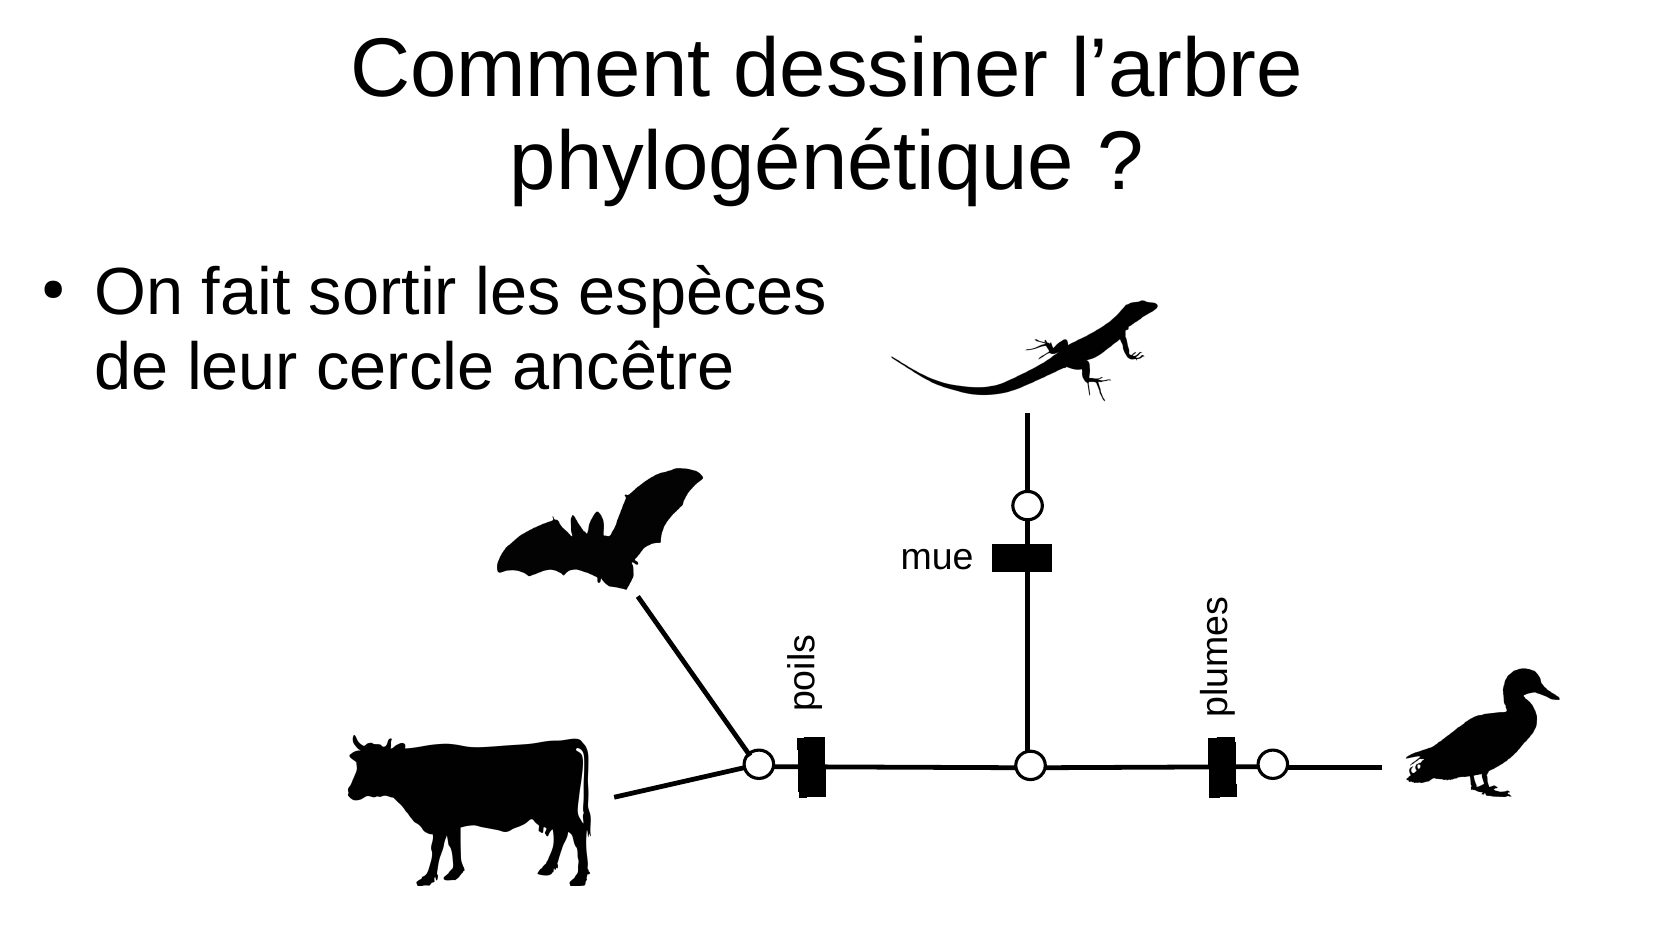

# Comment dessiner l’arbre phylogénétique ?
On fait sortir les espèces de leur cercle ancêtre
mue
plumes
poils